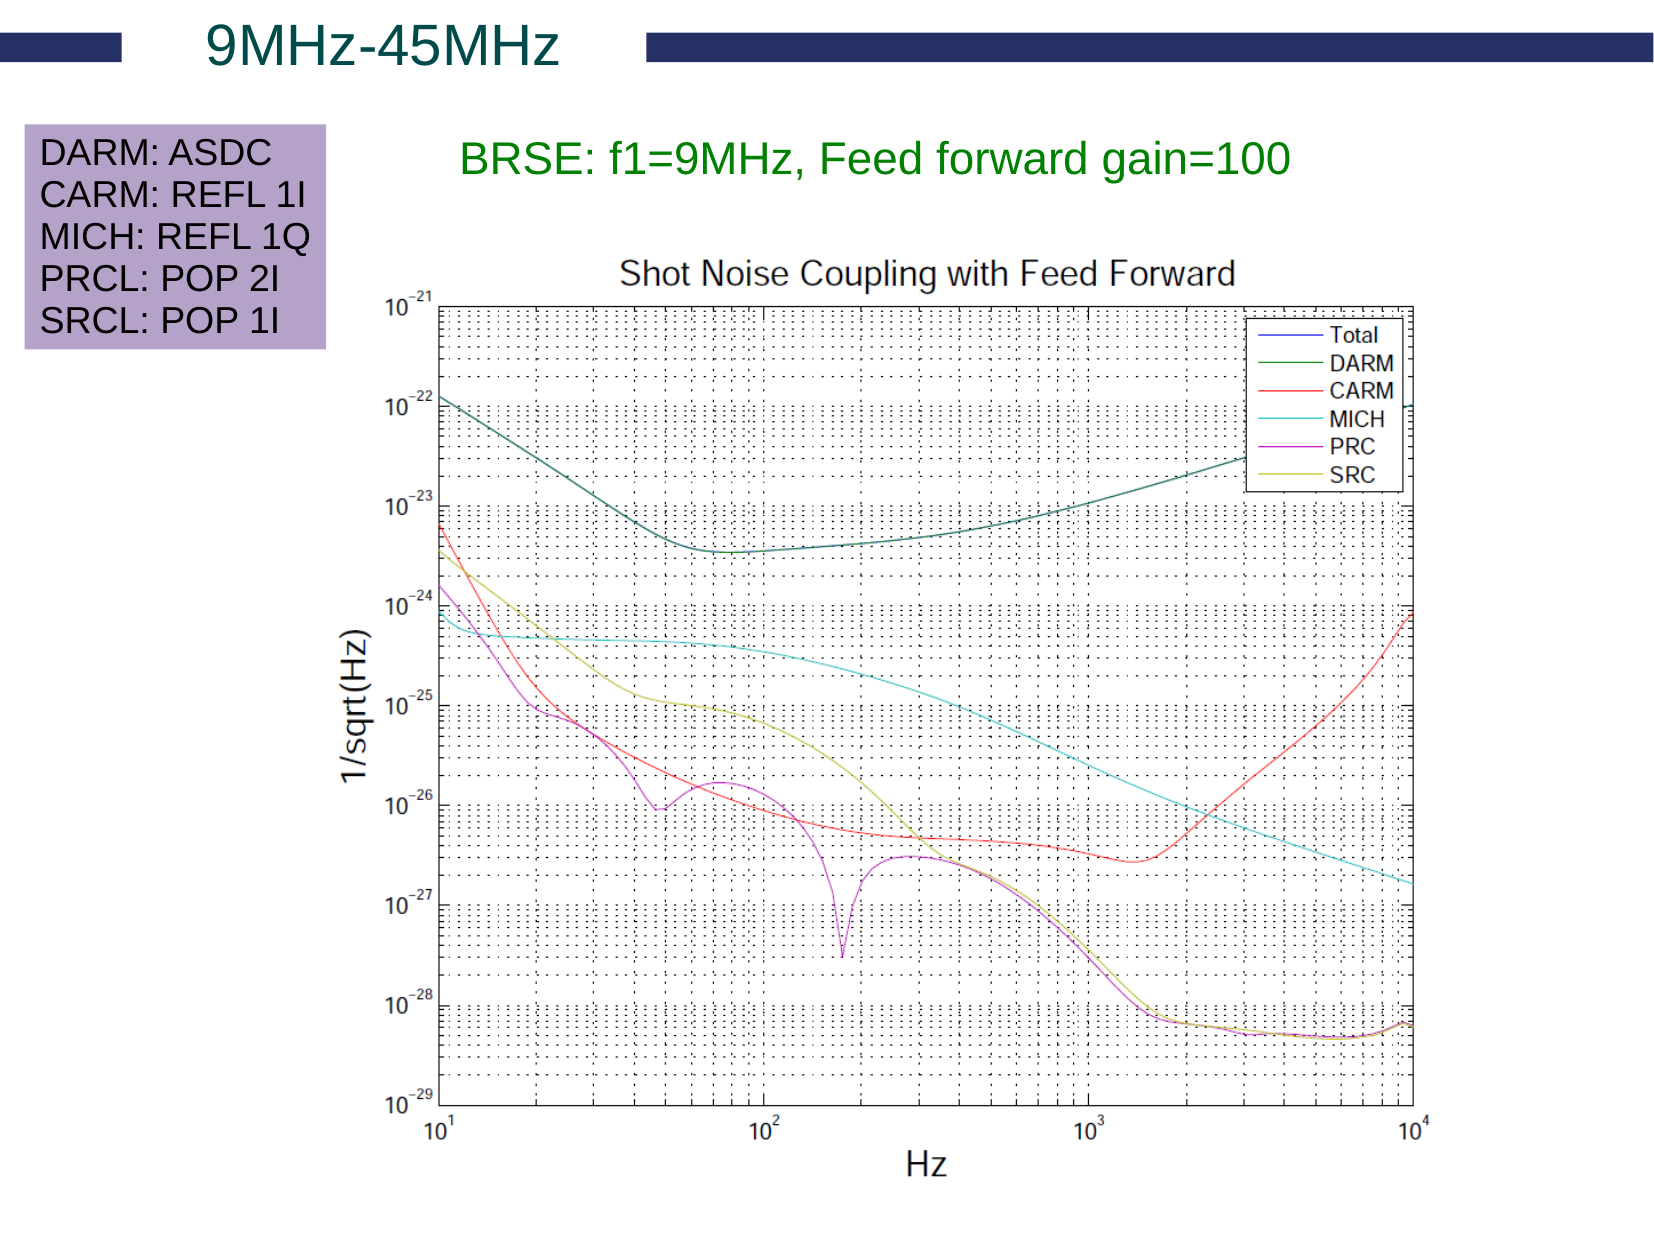

# 9MHz-45MHz
DARM: ASDC
CARM: REFL 1I
MICH: REFL 1Q
PRCL: POP 2I
SRCL: POP 1I
BRSE: f1=9MHz, Feed forward gain=100